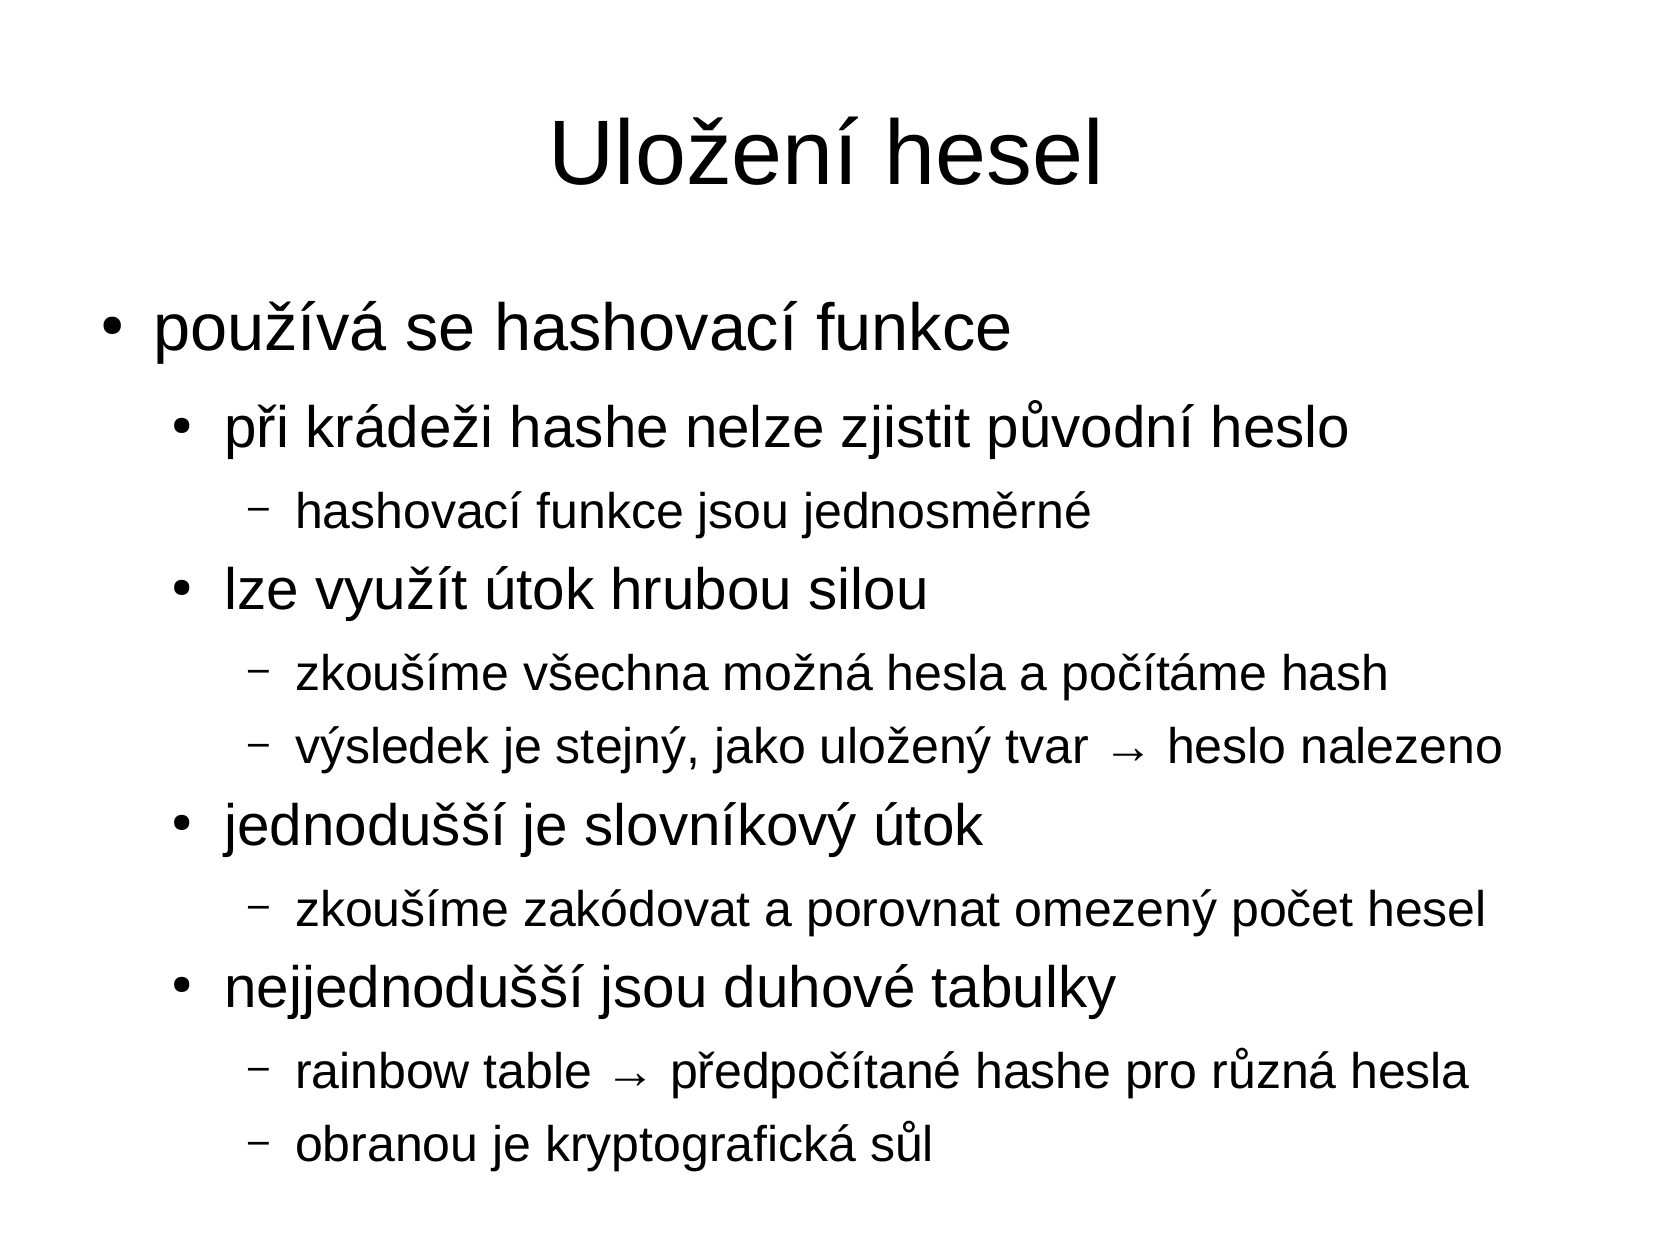

# Uložení hesel
používá se hashovací funkce
při krádeži hashe nelze zjistit původní heslo
hashovací funkce jsou jednosměrné
lze využít útok hrubou silou
zkoušíme všechna možná hesla a počítáme hash
výsledek je stejný, jako uložený tvar → heslo nalezeno
jednodušší je slovníkový útok
zkoušíme zakódovat a porovnat omezený počet hesel
nejjednodušší jsou duhové tabulky
rainbow table → předpočítané hashe pro různá hesla
obranou je kryptografická sůl